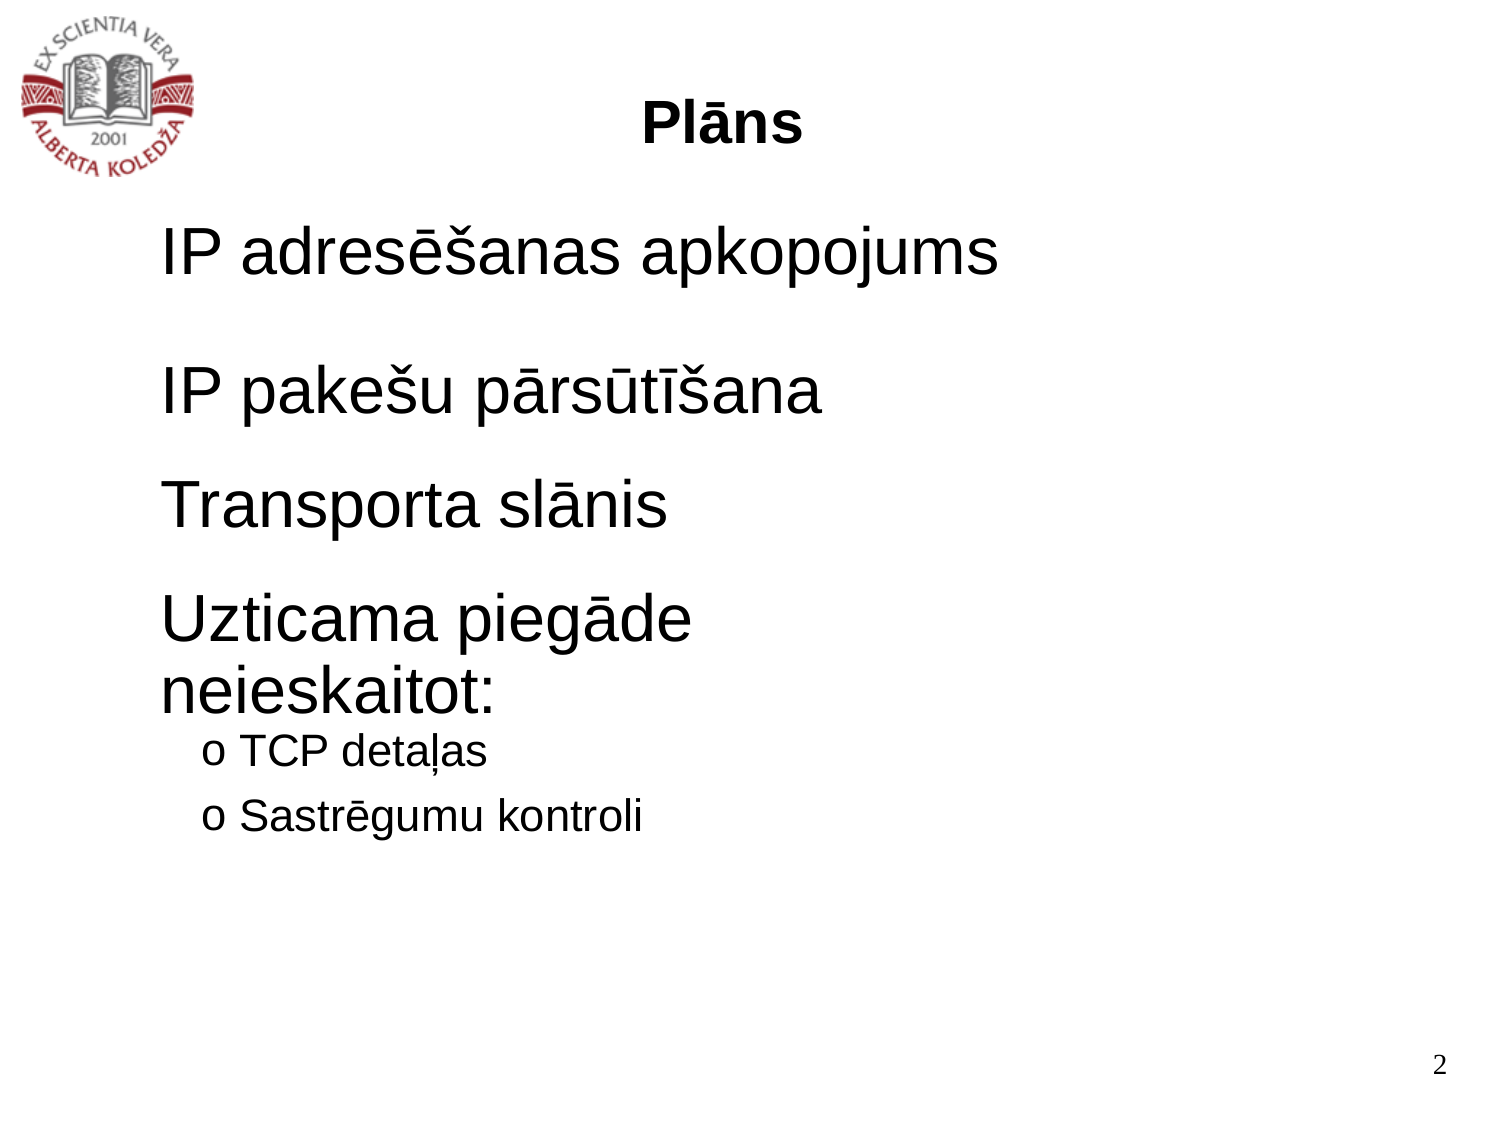

# Plāns
IP adresēšanas apkopojums
IP pakešu pārsūtīšana
Transporta slānis
Uzticama piegāde
neieskaitot:
TCP detaļas
Sastrēgumu kontroli
1